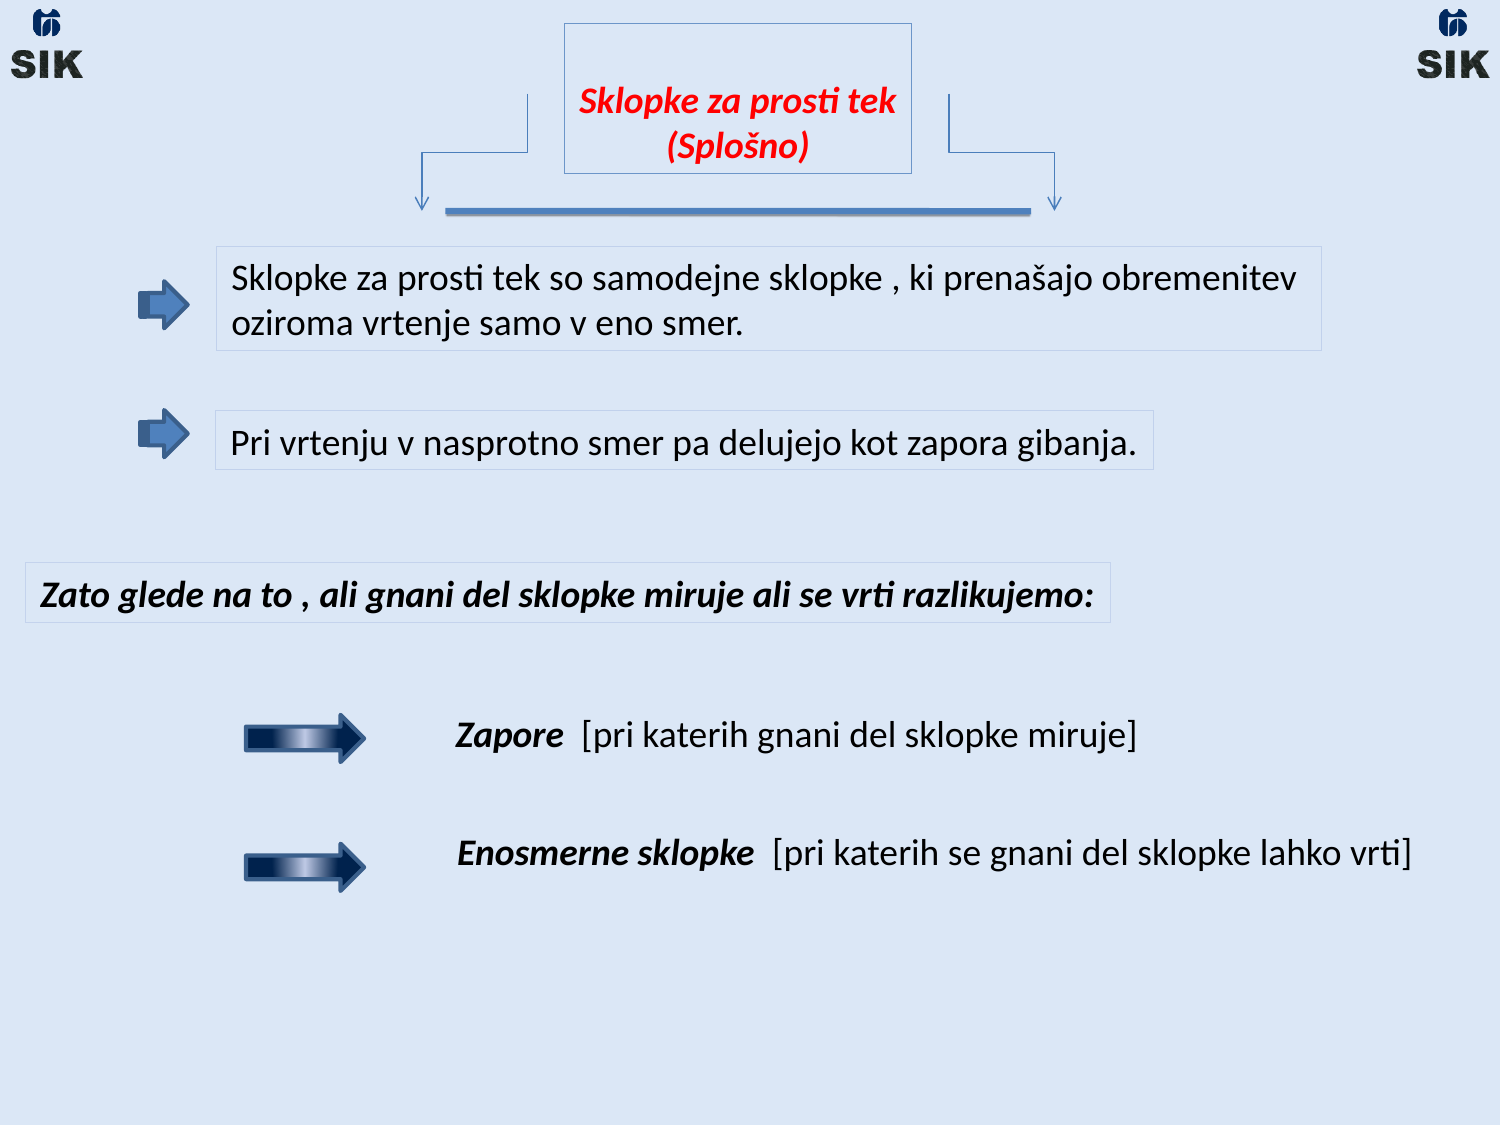

Sklopke za prosti tek
(Splošno)
Sklopke za prosti tek so samodejne sklopke , ki prenašajo obremenitev
oziroma vrtenje samo v eno smer.
Pri vrtenju v nasprotno smer pa delujejo kot zapora gibanja.
Zato glede na to , ali gnani del sklopke miruje ali se vrti razlikujemo:
Zapore [pri katerih gnani del sklopke miruje]
Enosmerne sklopke [pri katerih se gnani del sklopke lahko vrti]